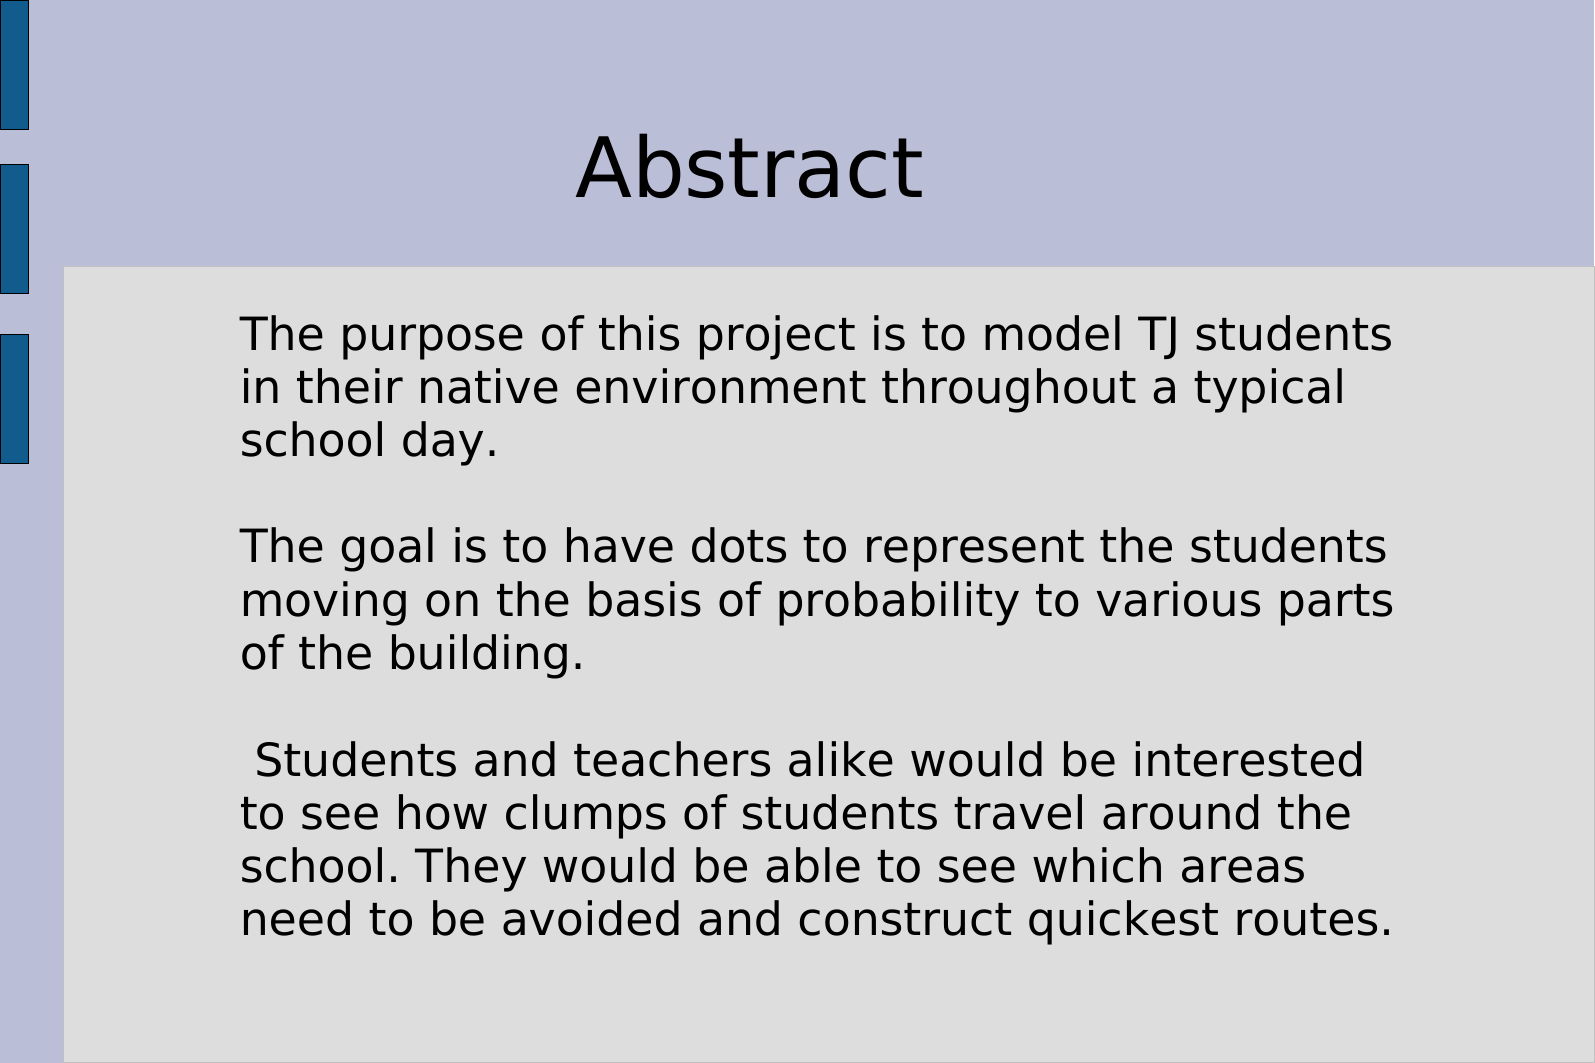

Abstract
The purpose of this project is to model TJ students in their native environment throughout a typical school day.
The goal is to have dots to represent the students moving on the basis of probability to various parts of the building.
 Students and teachers alike would be interested to see how clumps of students travel around the school. They would be able to see which areas need to be avoided and construct quickest routes.